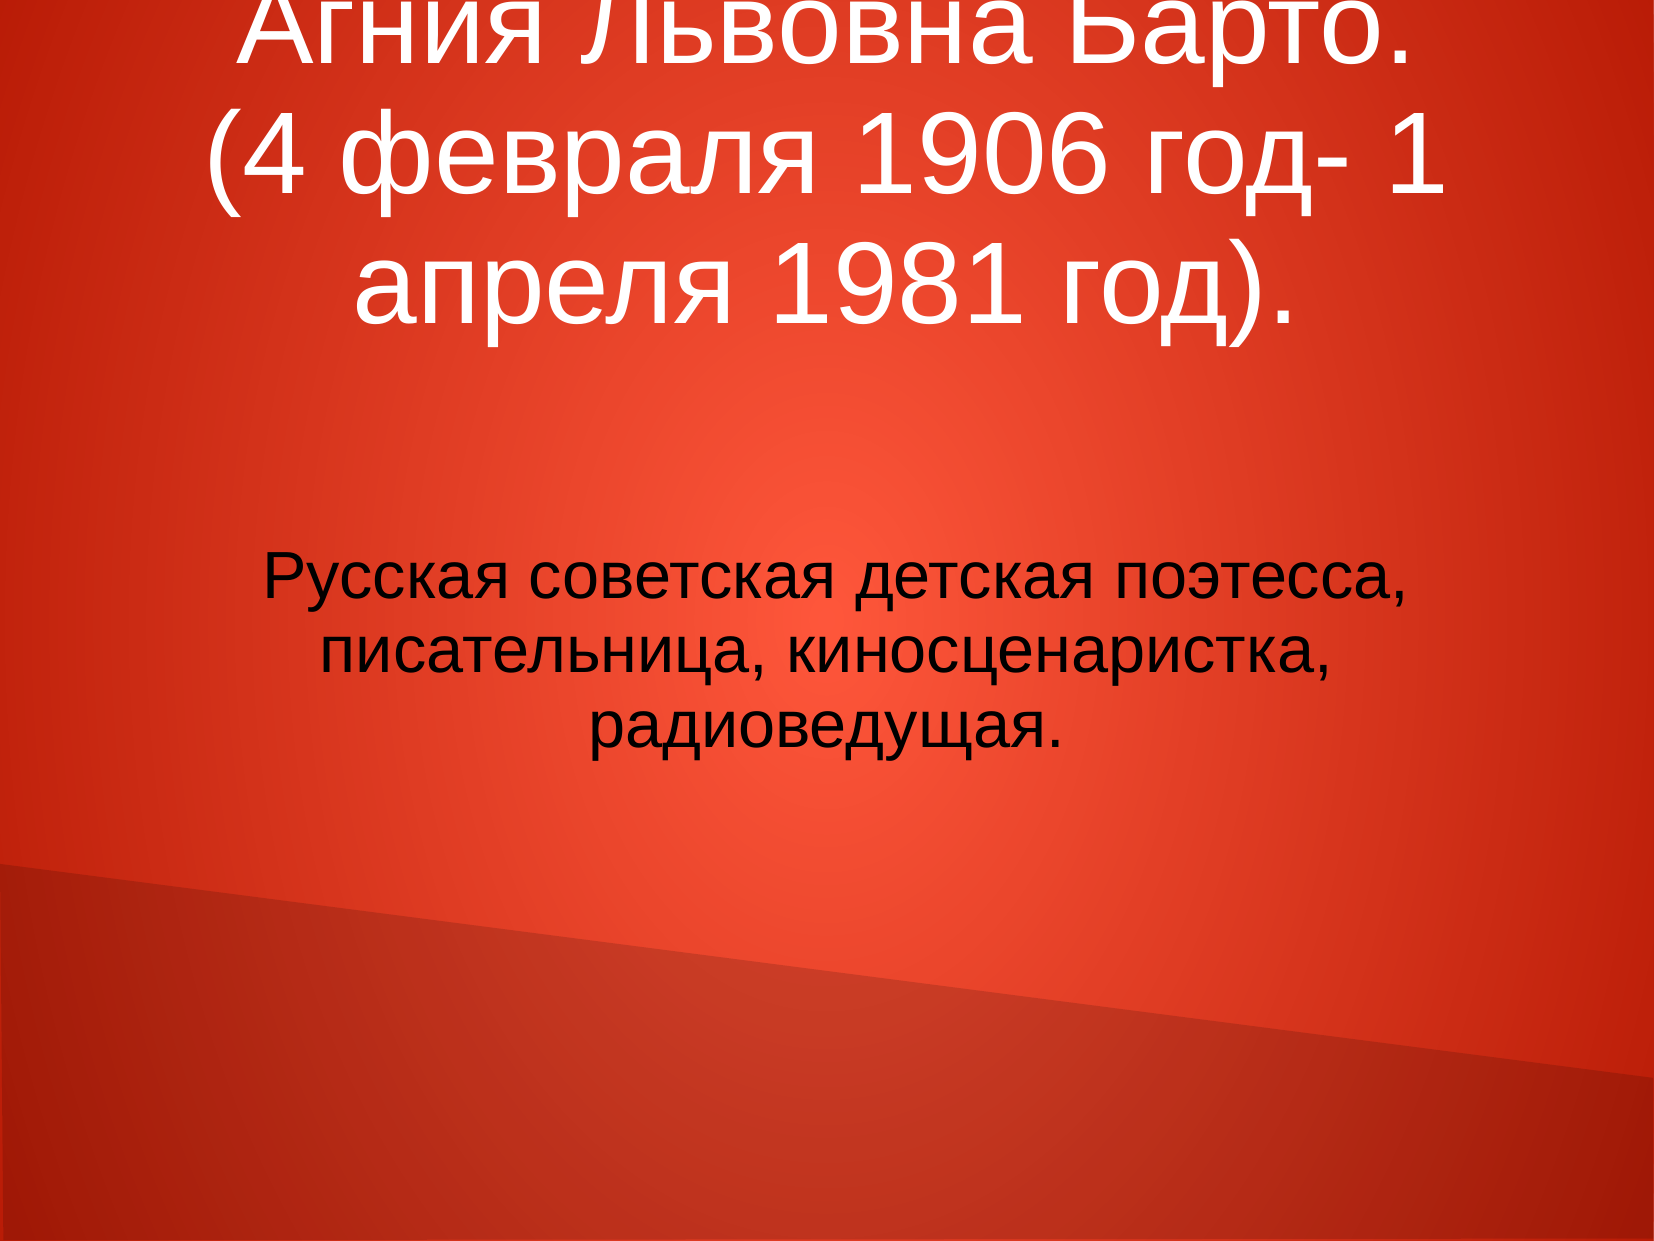

# Агния Львовна Барто. (4 февраля 1906 год- 1 апреля 1981 год).
 Русская советская детская поэтесса, писательница, киносценаристка, радиоведущая.